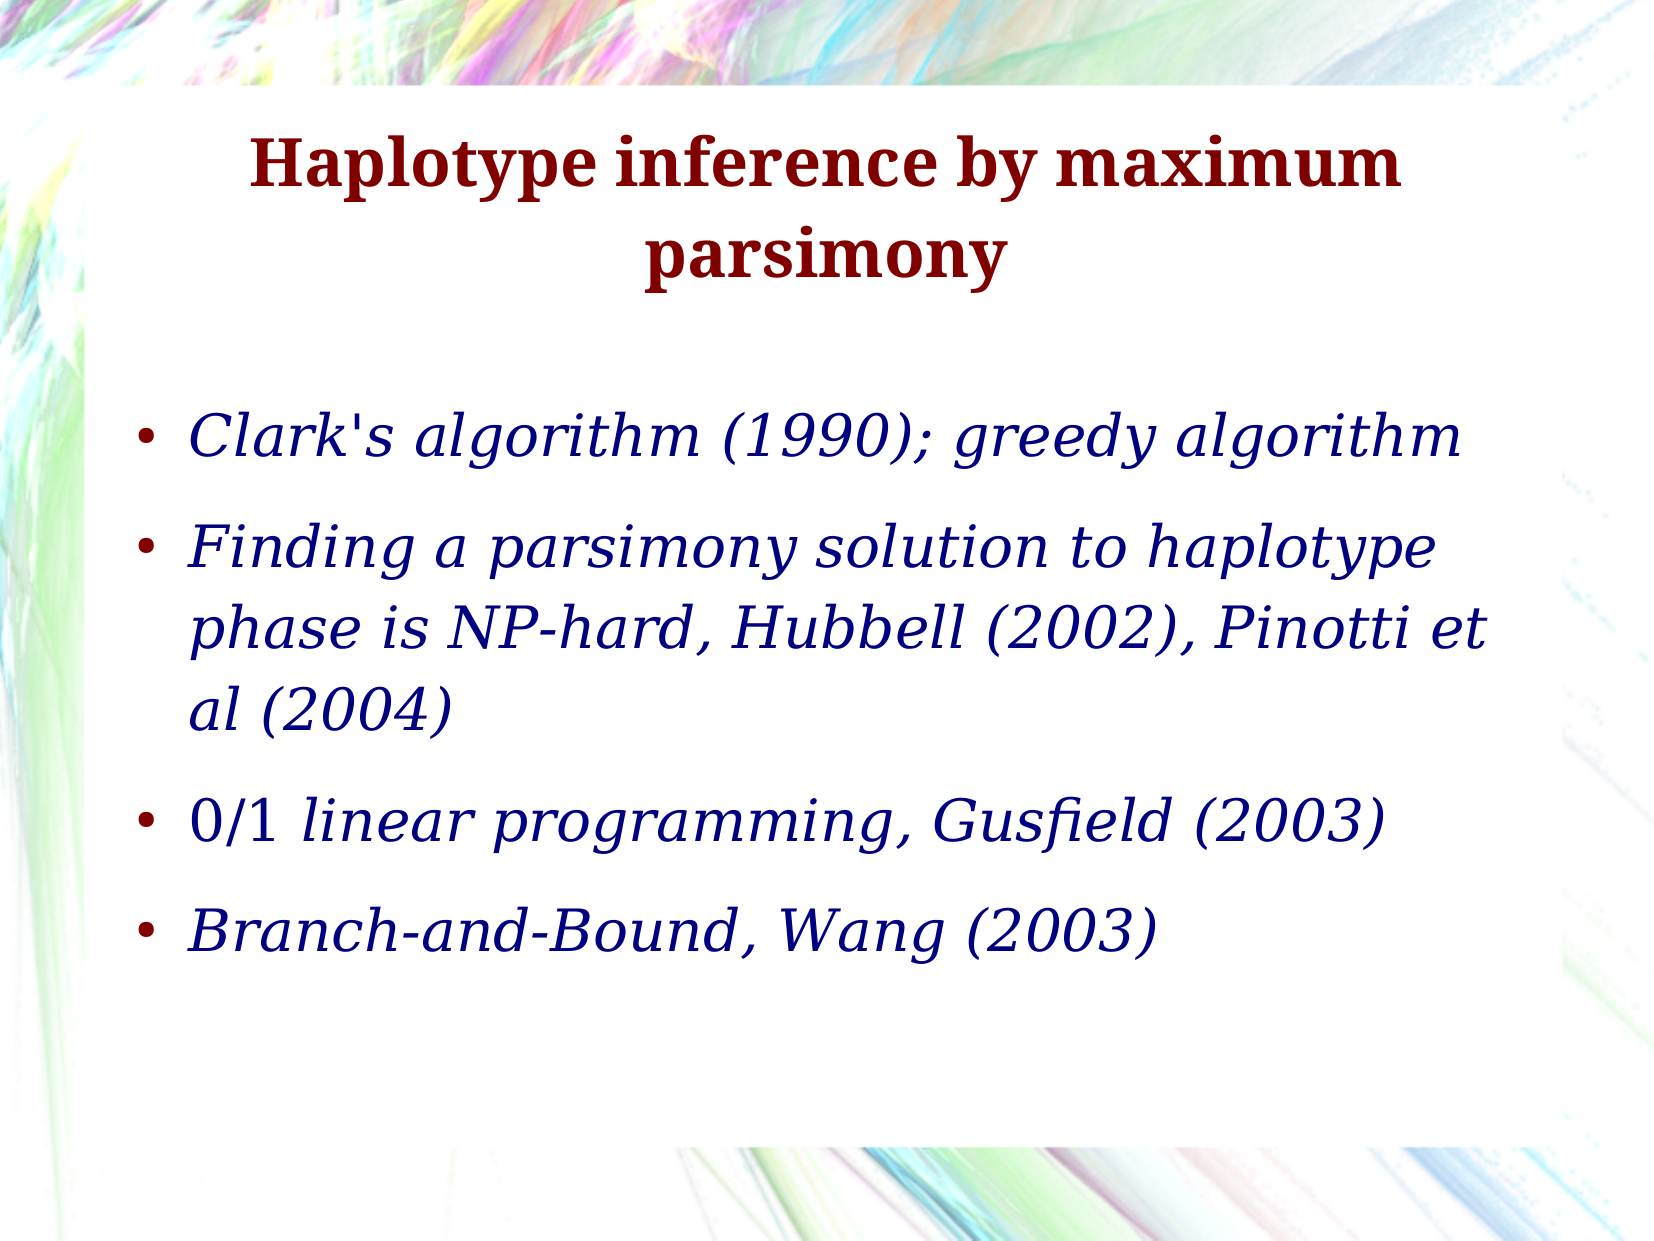

# Haplotype inference by maximum parsimony
Clark's algorithm (1990); greedy algorithm
Finding a parsimony solution to haplotype phase is NP-hard, Hubbell (2002), Pinotti et al (2004)
0/1 linear programming, Gusfield (2003)
Branch-and-Bound, Wang (2003)